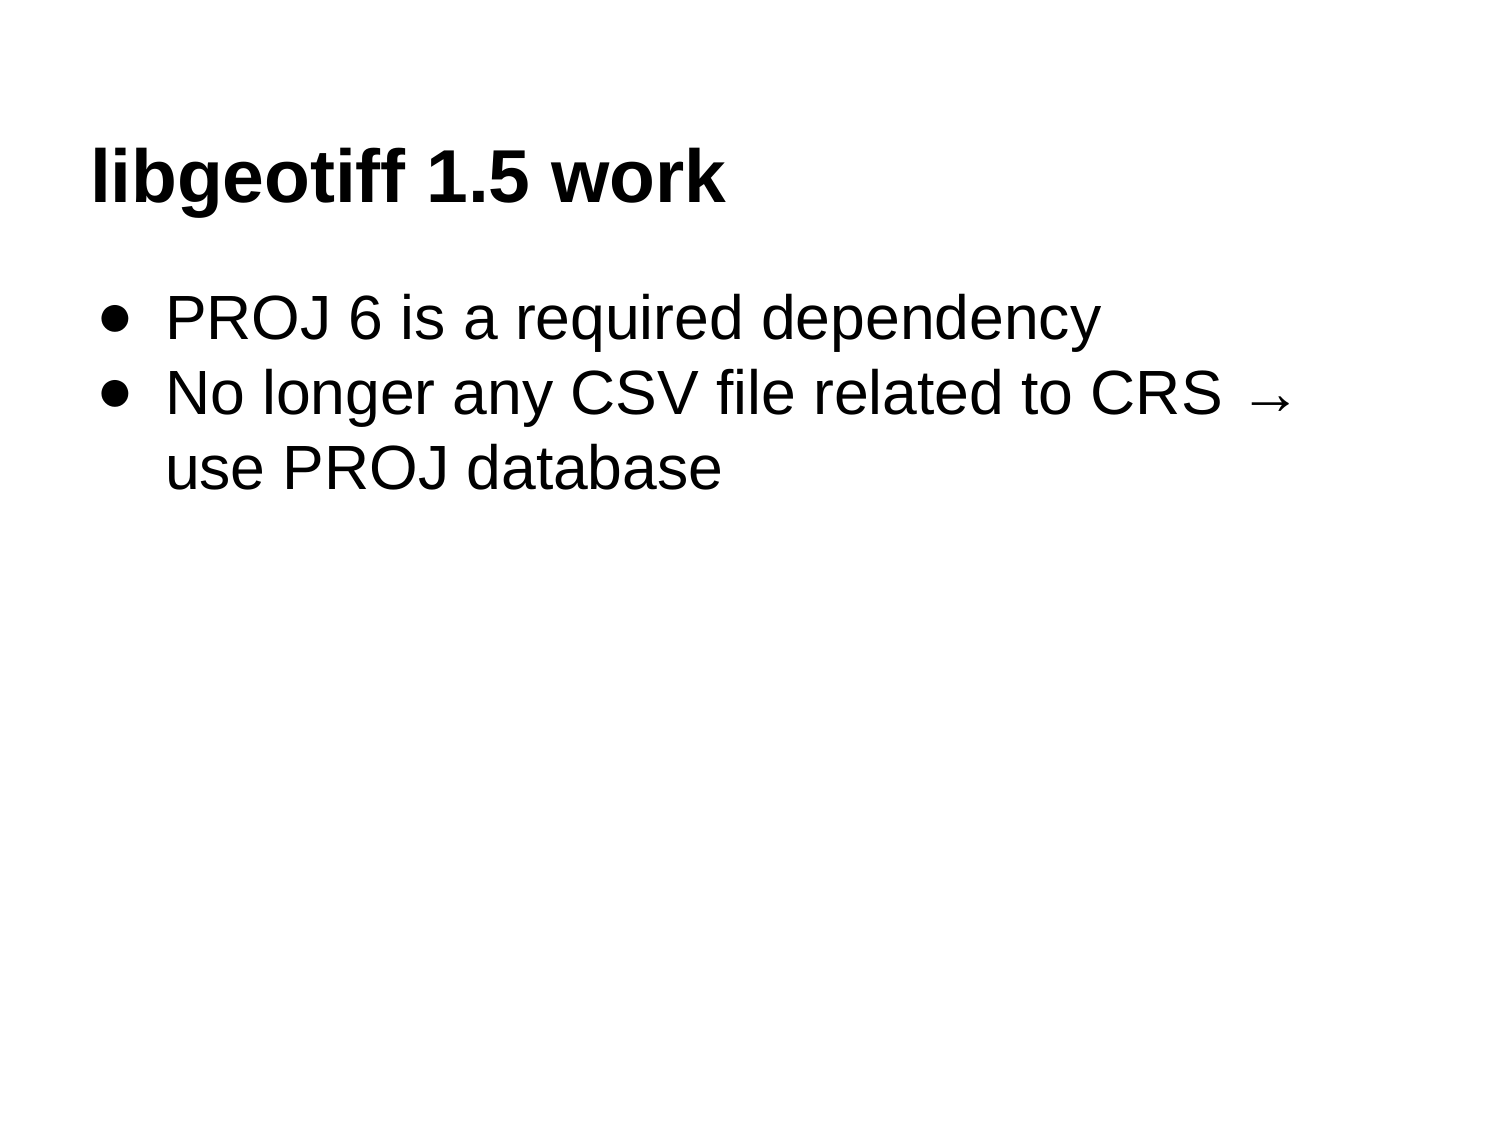

# libgeotiff 1.5 work
PROJ 6 is a required dependency
No longer any CSV file related to CRS → use PROJ database